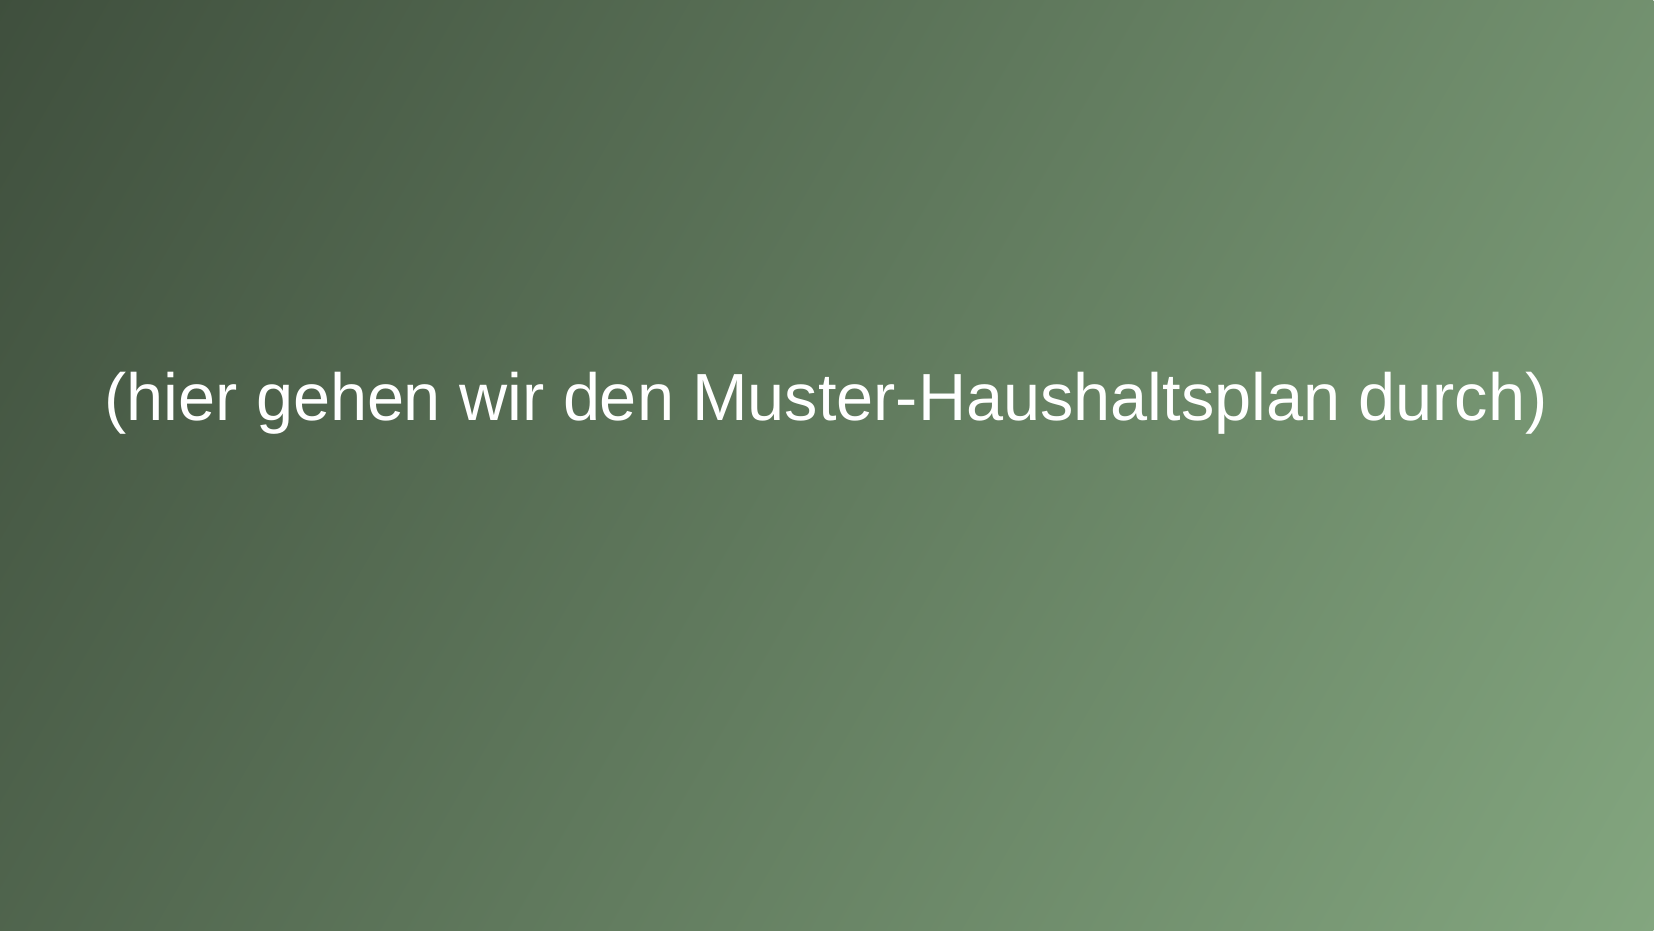

# (hier gehen wir den Muster-Haushaltsplan durch)